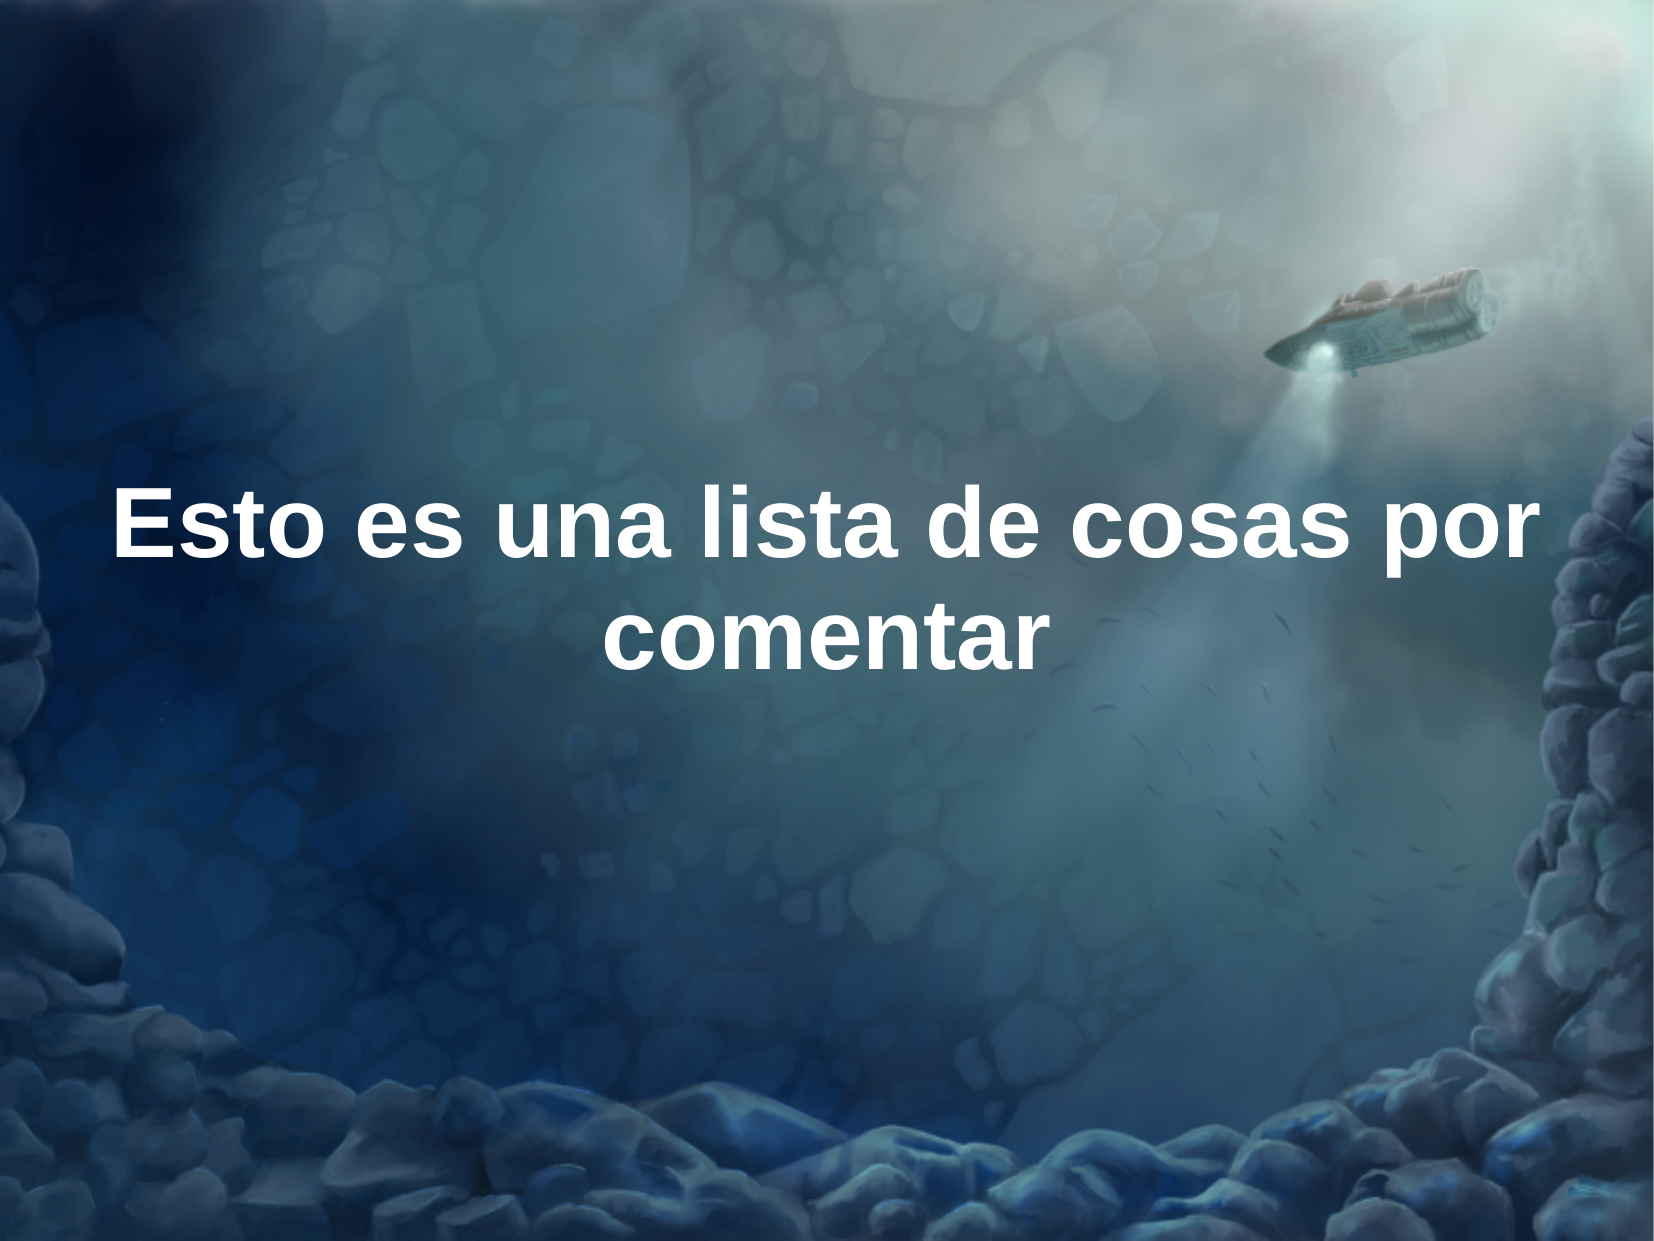

# Esto es una lista de cosas por comentar